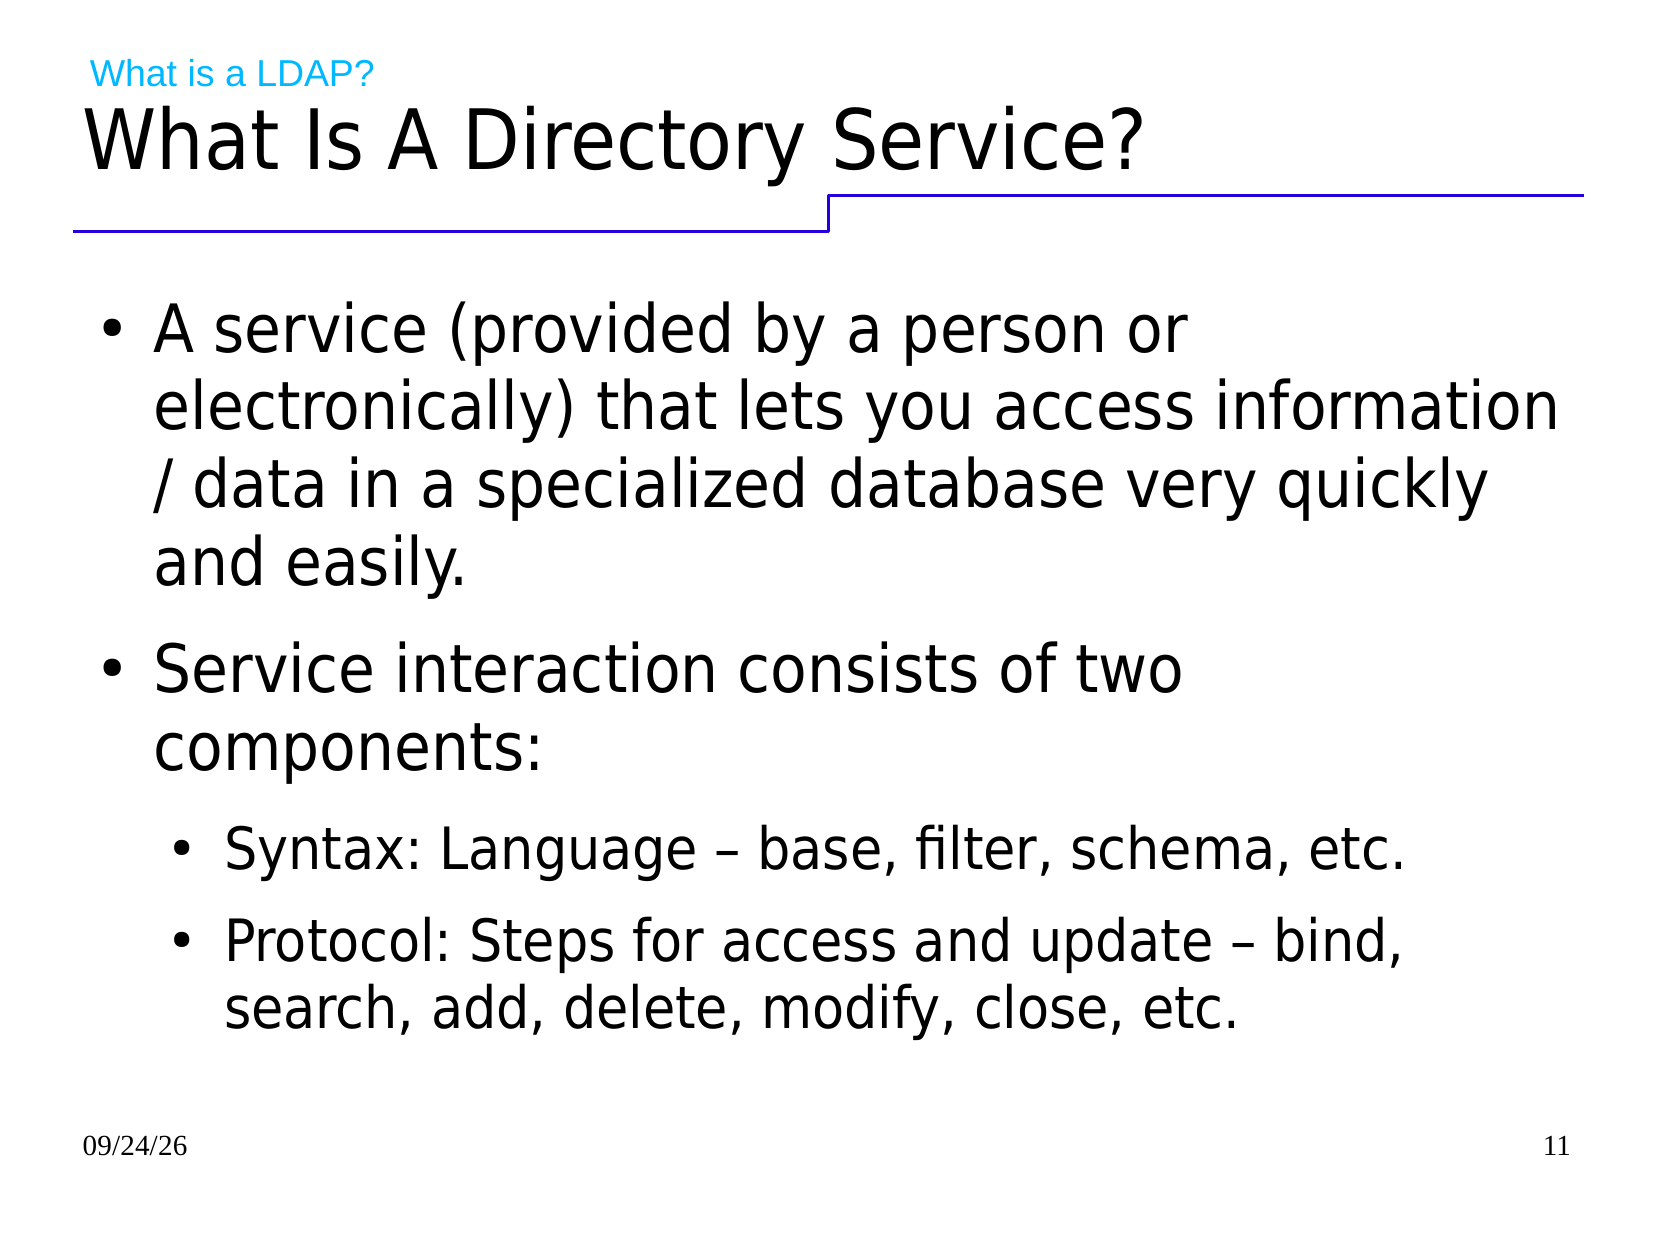

What is a LDAP?
# What Is A Directory Service?
A service (provided by a person or electronically) that lets you access information / data in a specialized database very quickly and easily.
Service interaction consists of two components:
Syntax: Language – base, filter, schema, etc.
Protocol: Steps for access and update – bind, search, add, delete, modify, close, etc.
11